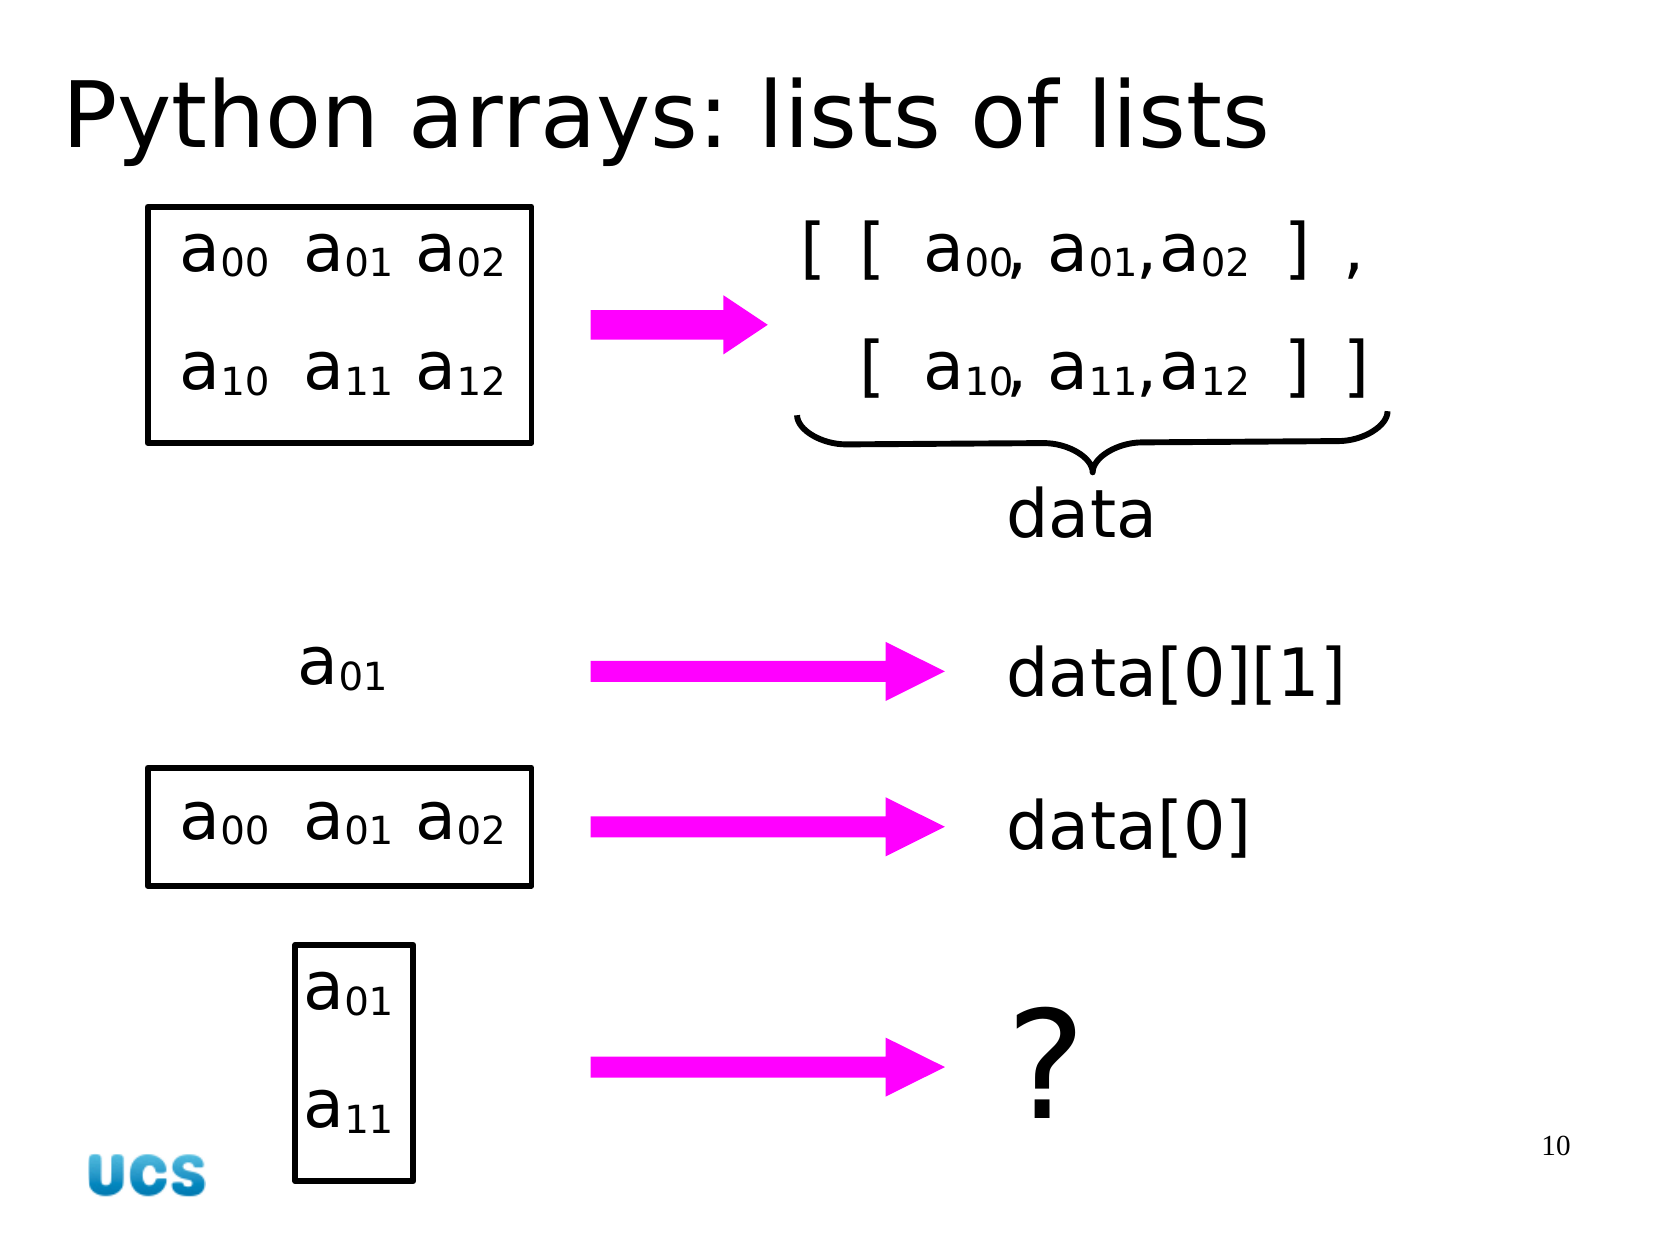

Python arrays: lists of lists
a00
a01
a02
[
a00
,
a01
a02
]
[
,
,
a10
a11
a12
a10
,
a11
a12
]
[
,
]
data
a01
data[0][1]
a00
a01
a02
data[0]
a01
?
a11
10